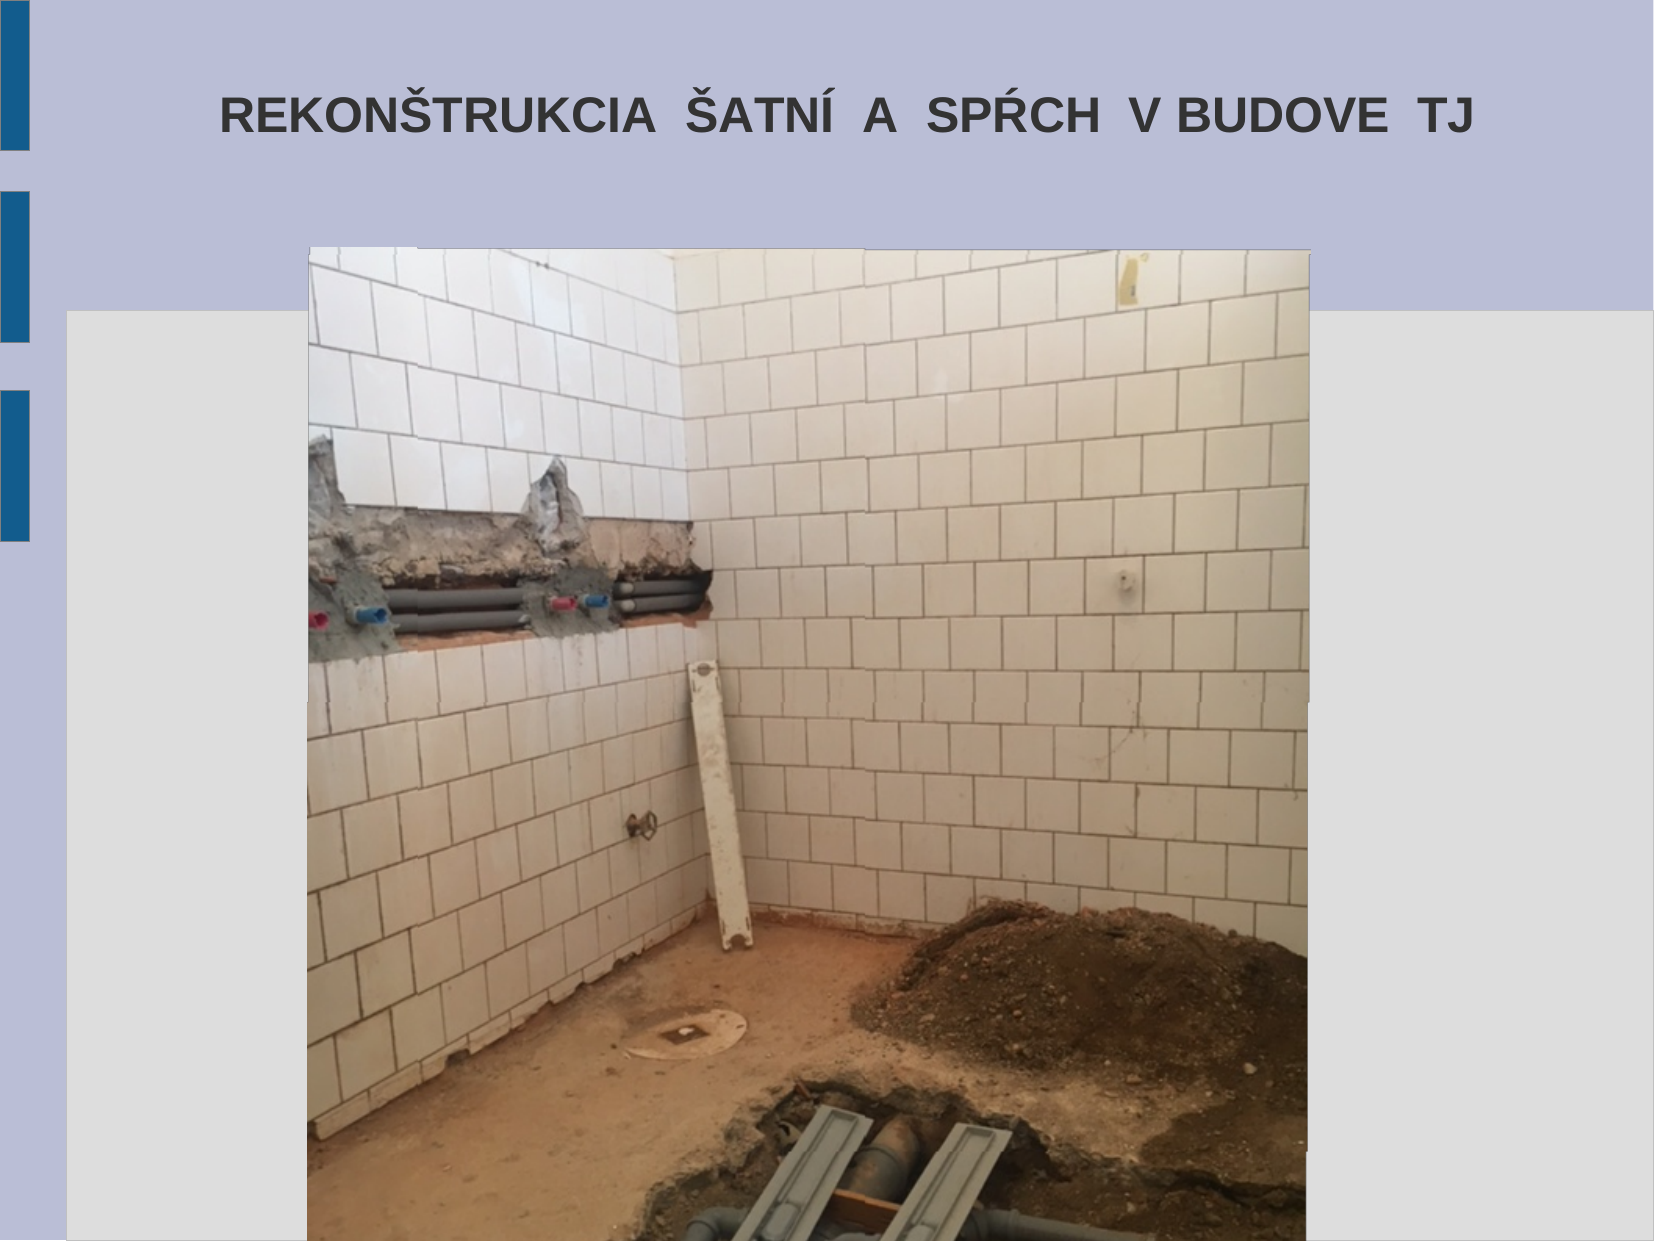

# REKONŠTRUKCIA ŠATNÍ A SPŔCH V BUDOVE TJ